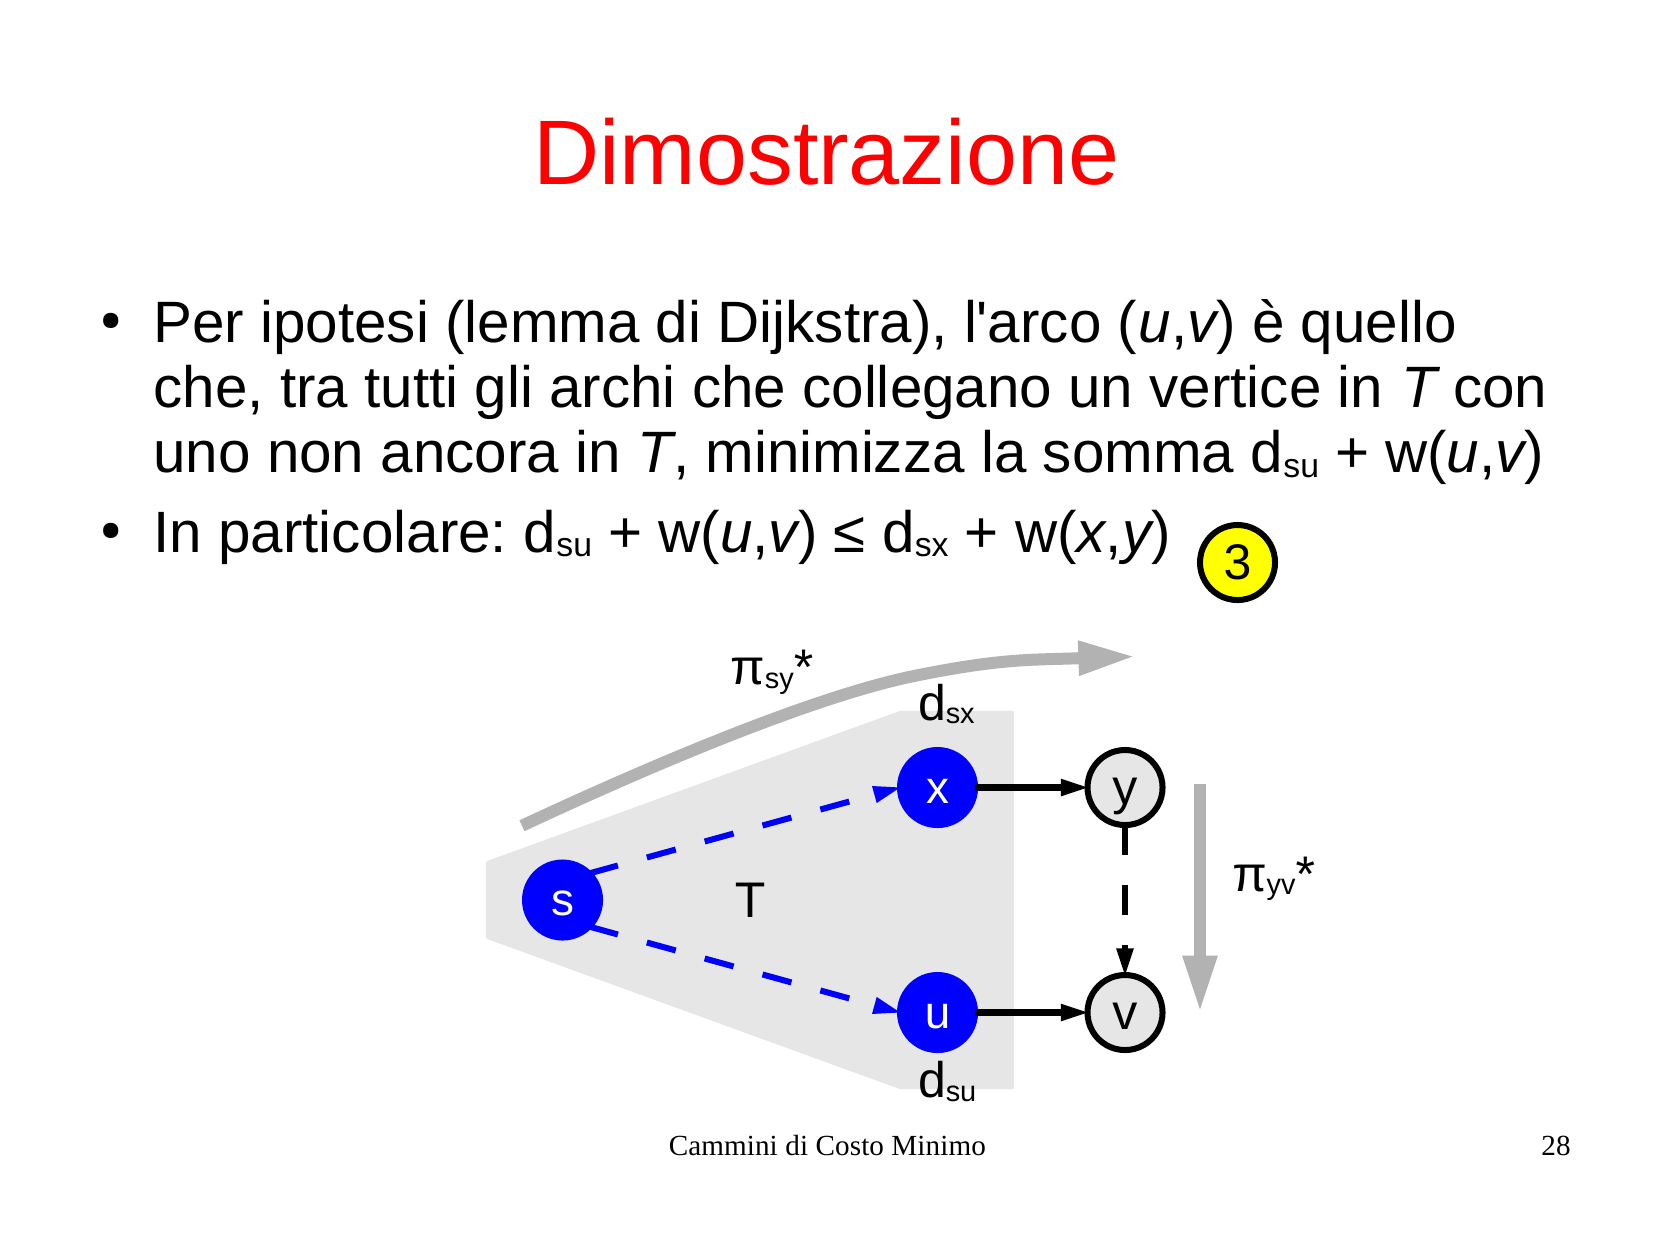

# Dimostrazione
Per ipotesi (lemma di Dijkstra), l'arco (u,v) è quello che, tra tutti gli archi che collegano un vertice in T con uno non ancora in T, minimizza la somma dsu + w(u,v)
In particolare: dsu + w(u,v) ≤ dsx + w(x,y)
3
πsy*
dsx
T
x
y
πyv*
s
u
v
dsu
Cammini di Costo Minimo
28